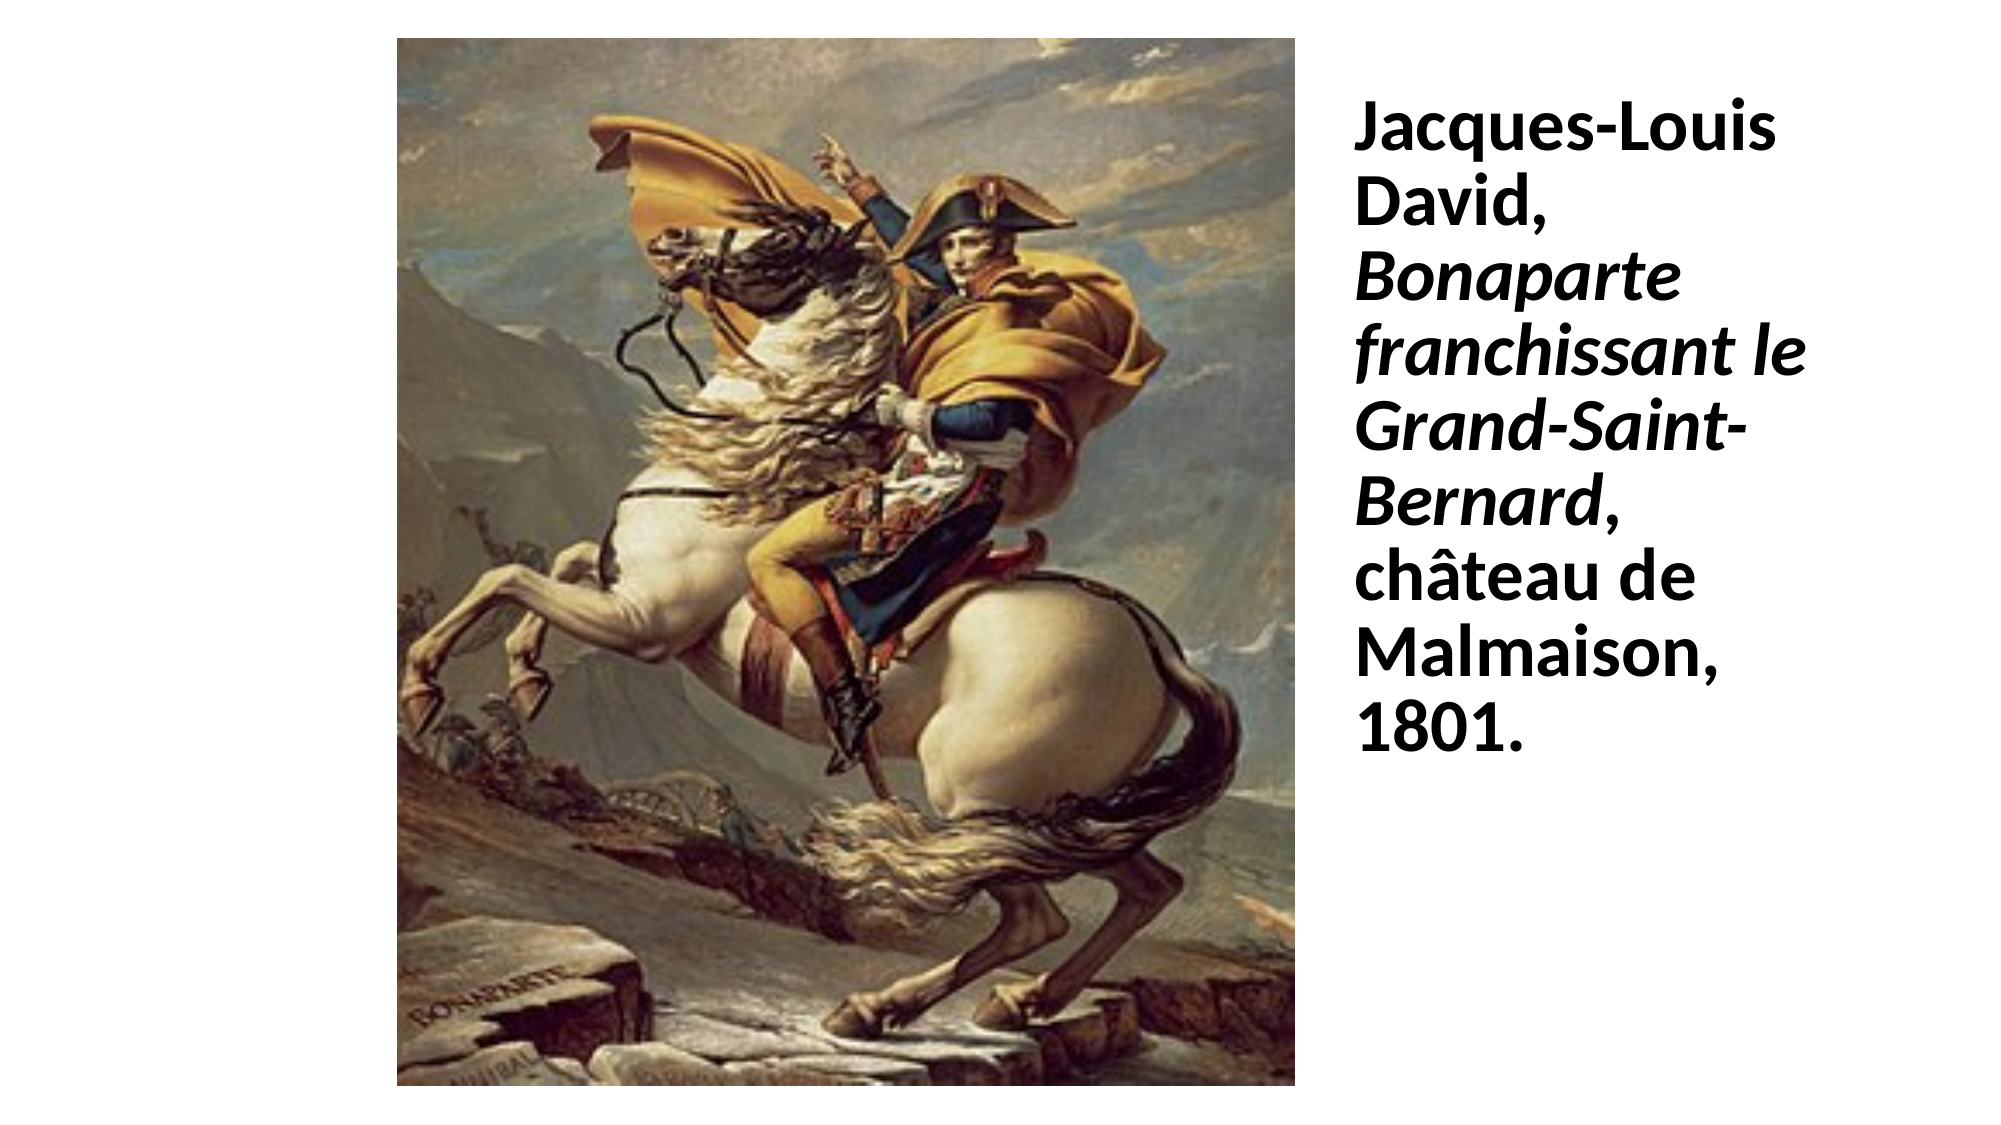

Jacques-Louis David, Bonaparte franchissant le Grand-Saint-Bernard, château de Malmaison, 1801.